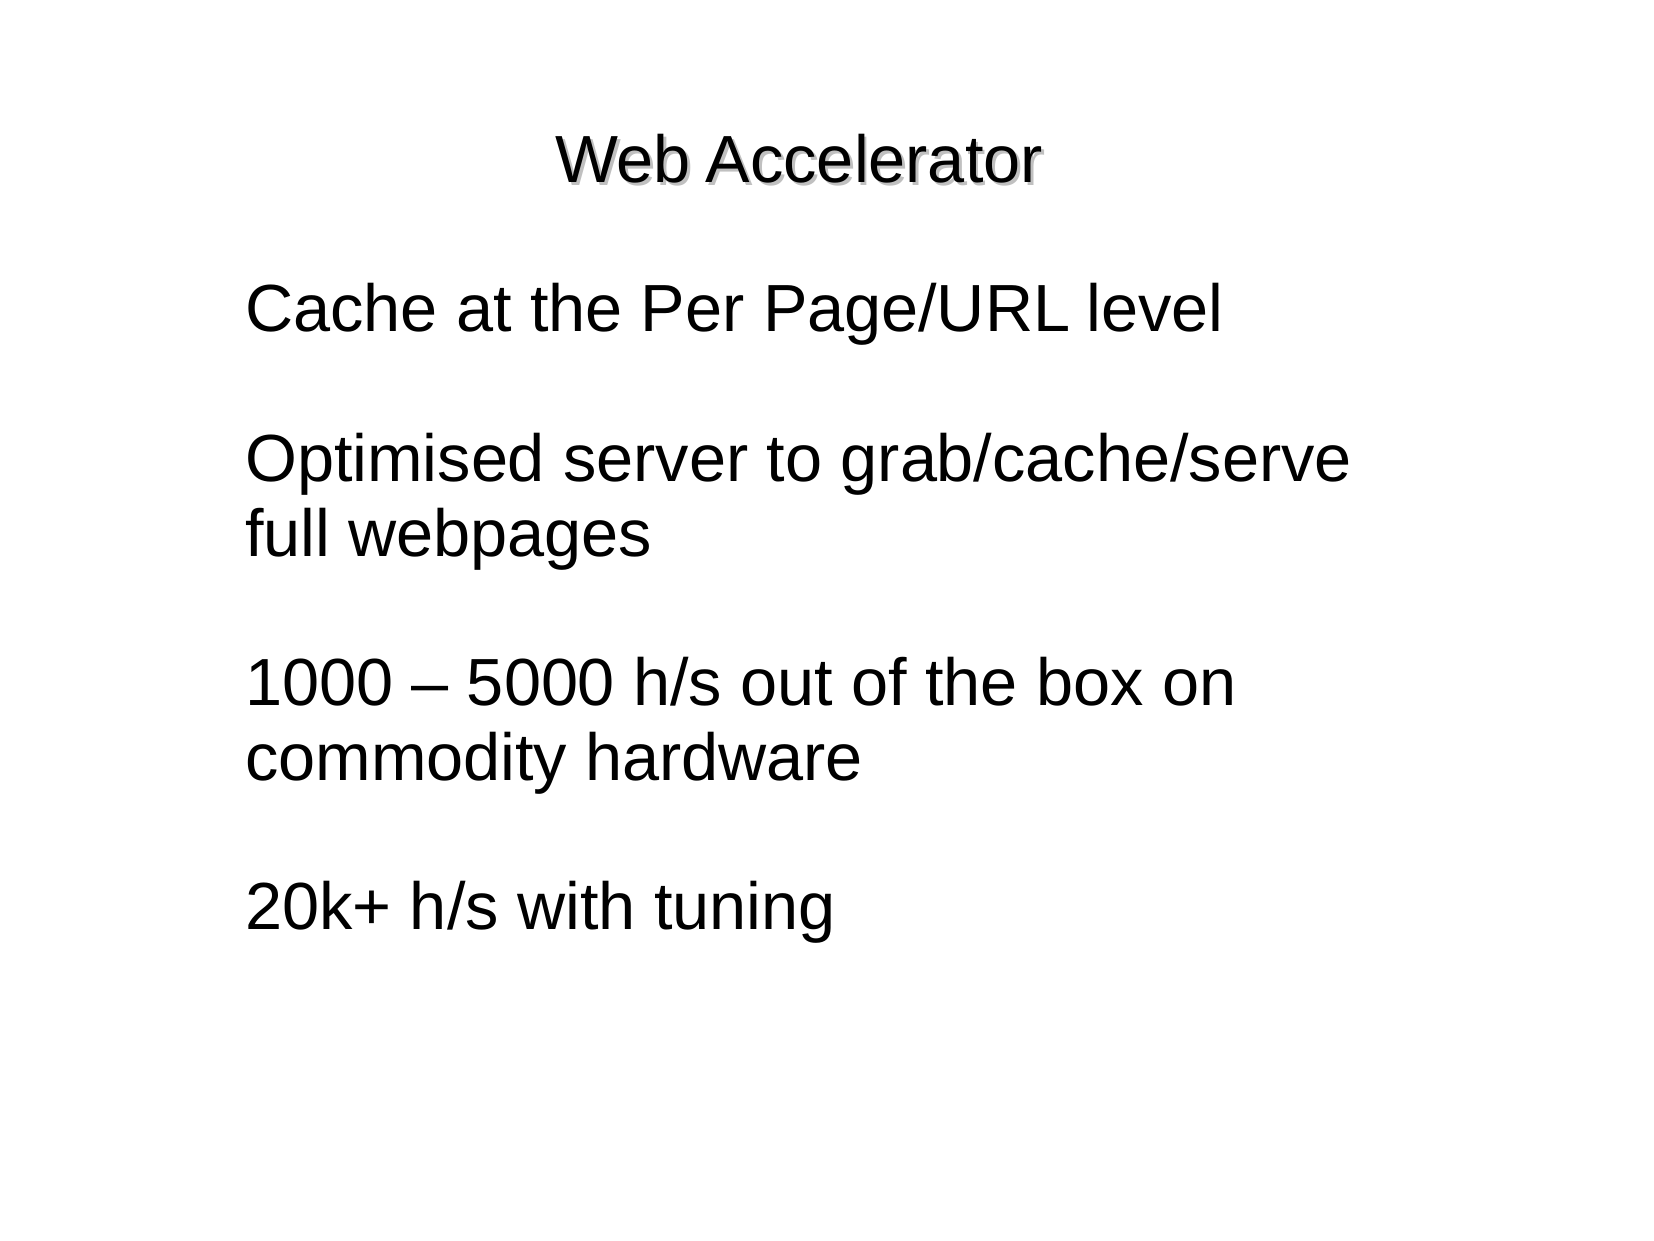

Web Accelerator
Cache at the Per Page/URL level
Optimised server to grab/cache/serve
full webpages
1000 – 5000 h/s out of the box on
commodity hardware
20k+ h/s with tuning